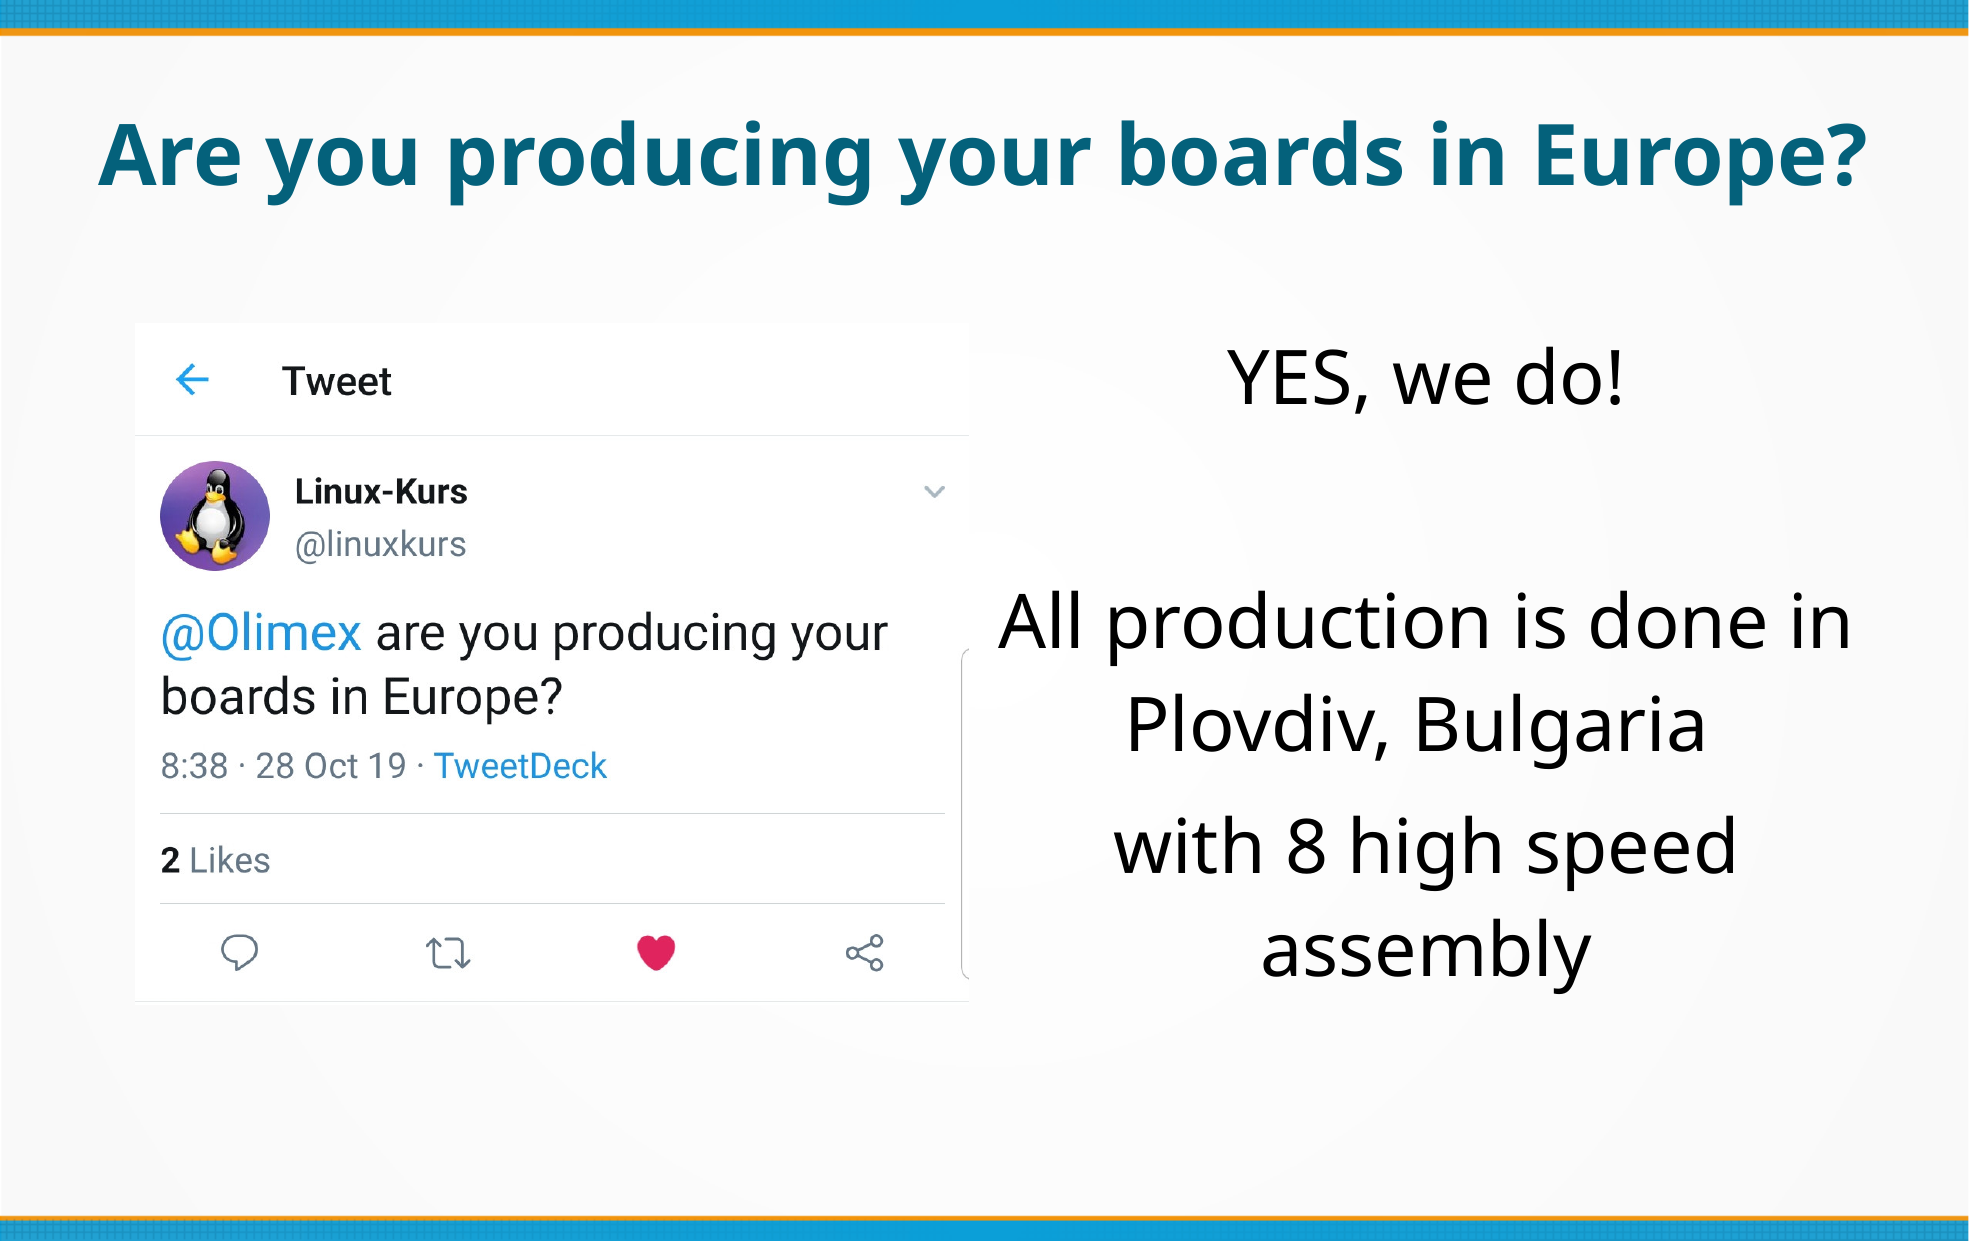

# Are you producing your boards in Europe?
YES, we do!
All production is done in Plovdiv, Bulgaria
with 8 high speed assembly